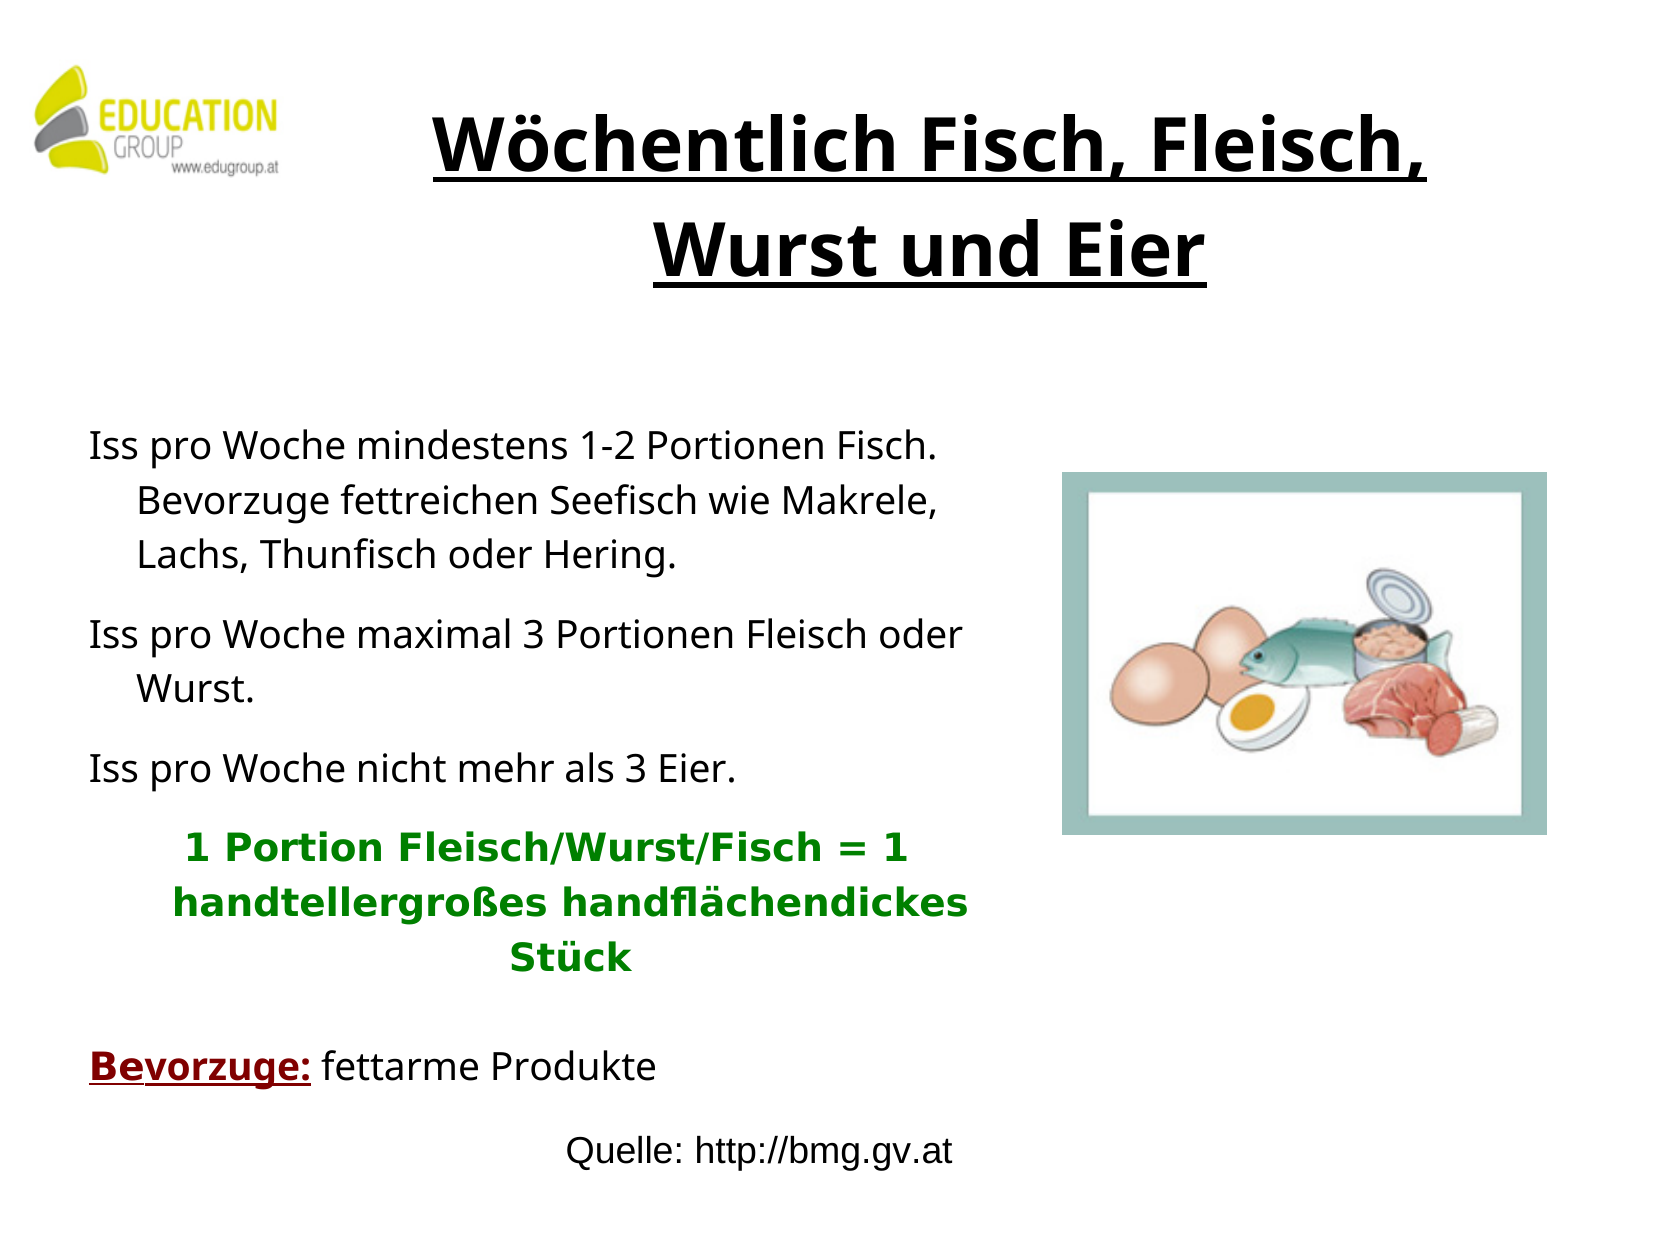

Wöchentlich Fisch, Fleisch, Wurst und Eier
# Iss pro Woche mindestens 1-2 Portionen Fisch. Bevorzuge fettreichen Seefisch wie Makrele, Lachs, Thunfisch oder Hering.
Iss pro Woche maximal 3 Portionen Fleisch oder Wurst.
Iss pro Woche nicht mehr als 3 Eier.
1 Portion Fleisch/Wurst/Fisch = 1 handtellergroßes handflächendickes Stück
Bevorzuge: fettarme Produkte
Quelle: http://bmg.gv.at